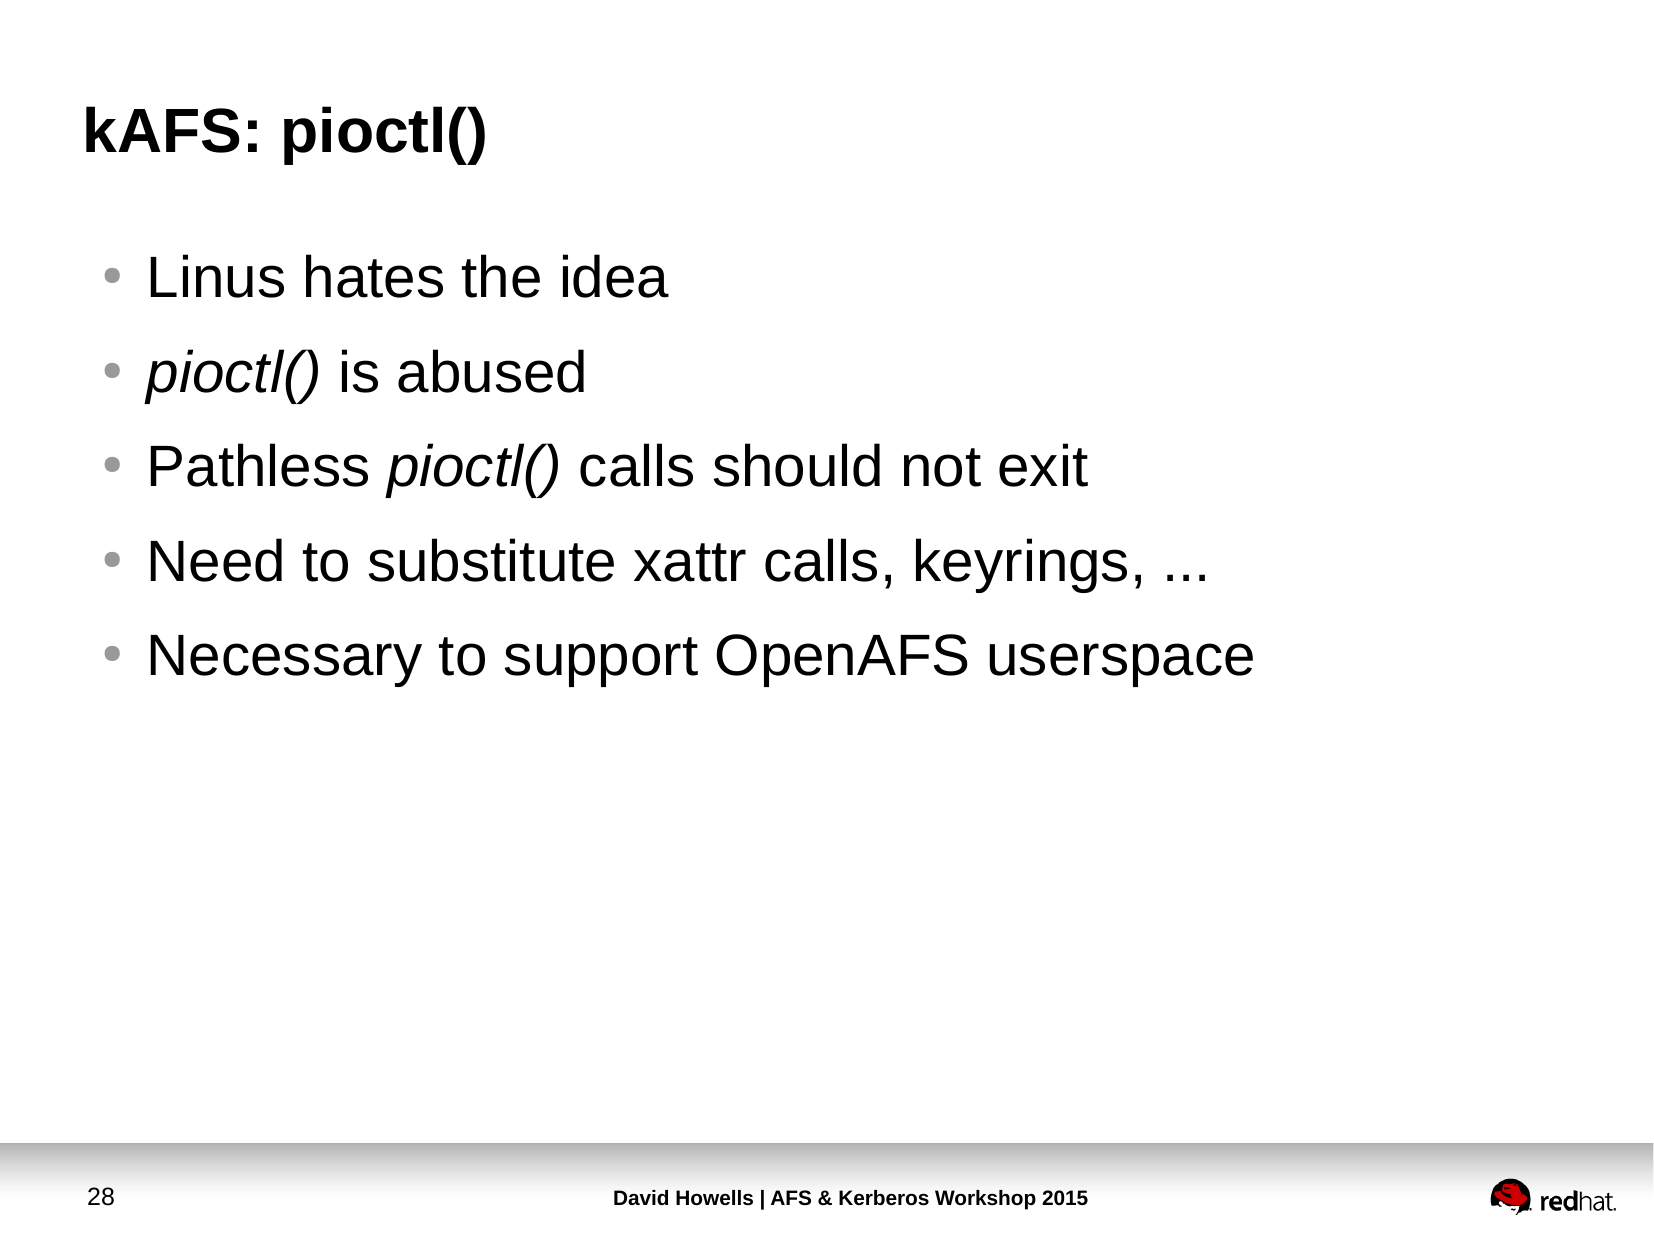

# kAFS: pioctl()
Linus hates the idea
pioctl() is abused
Pathless pioctl() calls should not exit
Need to substitute xattr calls, keyrings, ...
Necessary to support OpenAFS userspace